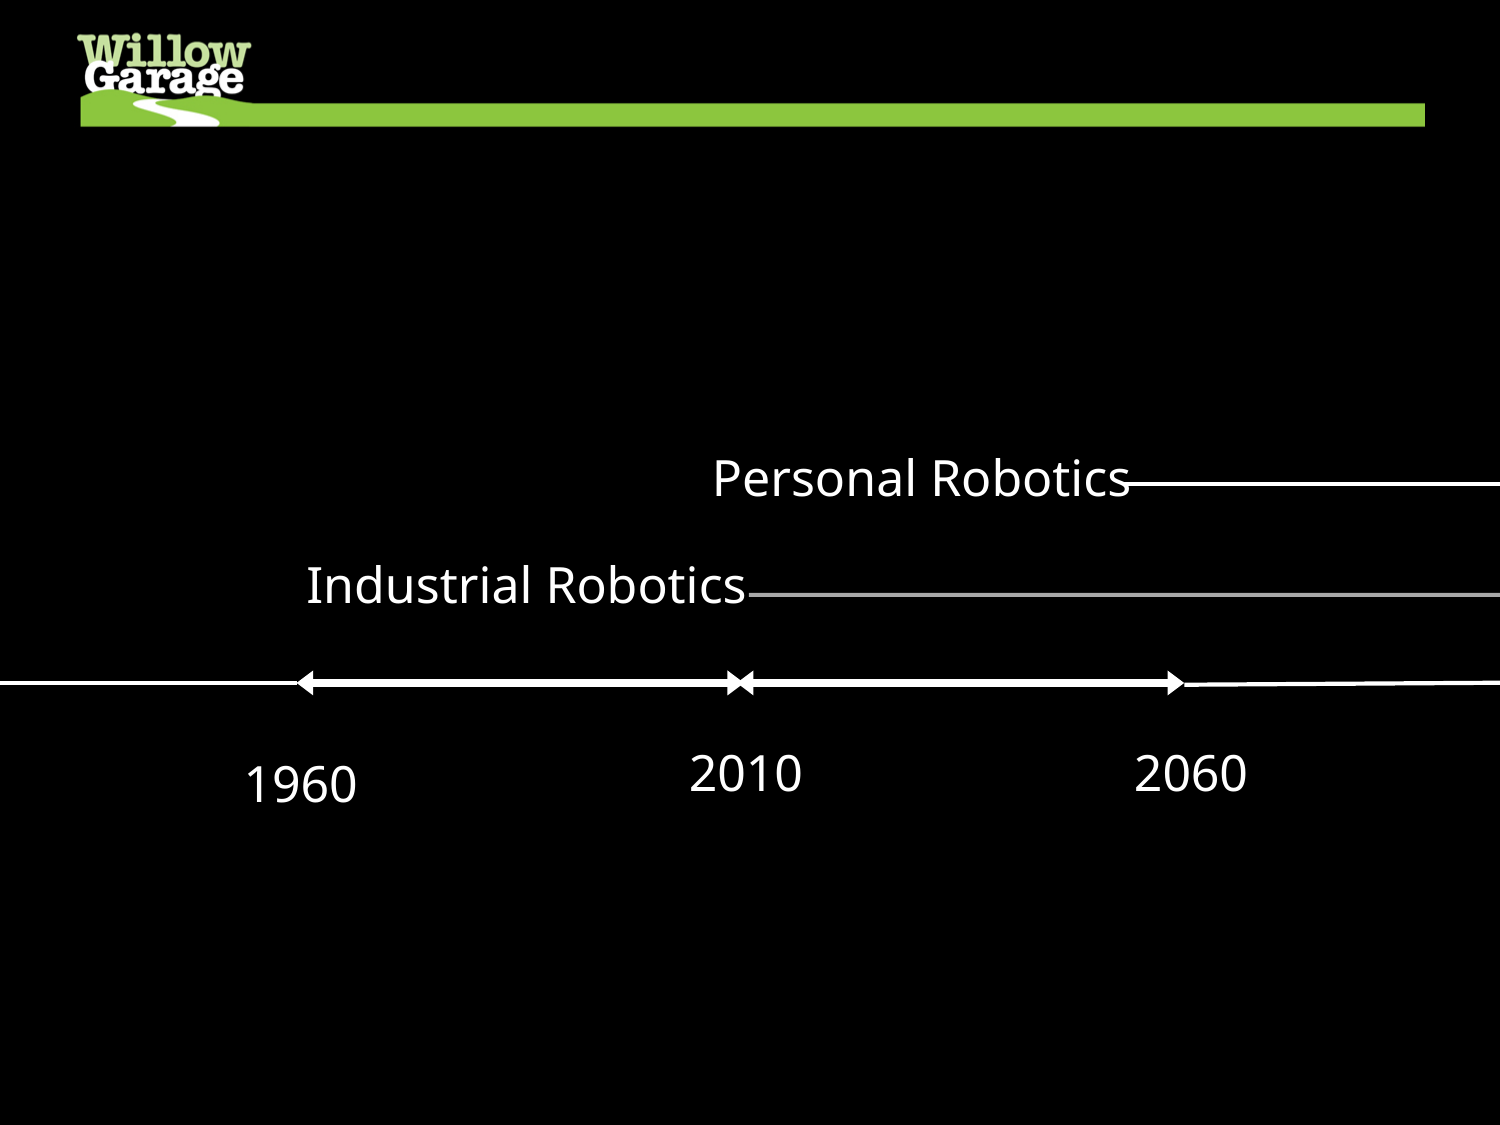

Personal Robotics
Industrial Robotics
2010
2060
1960